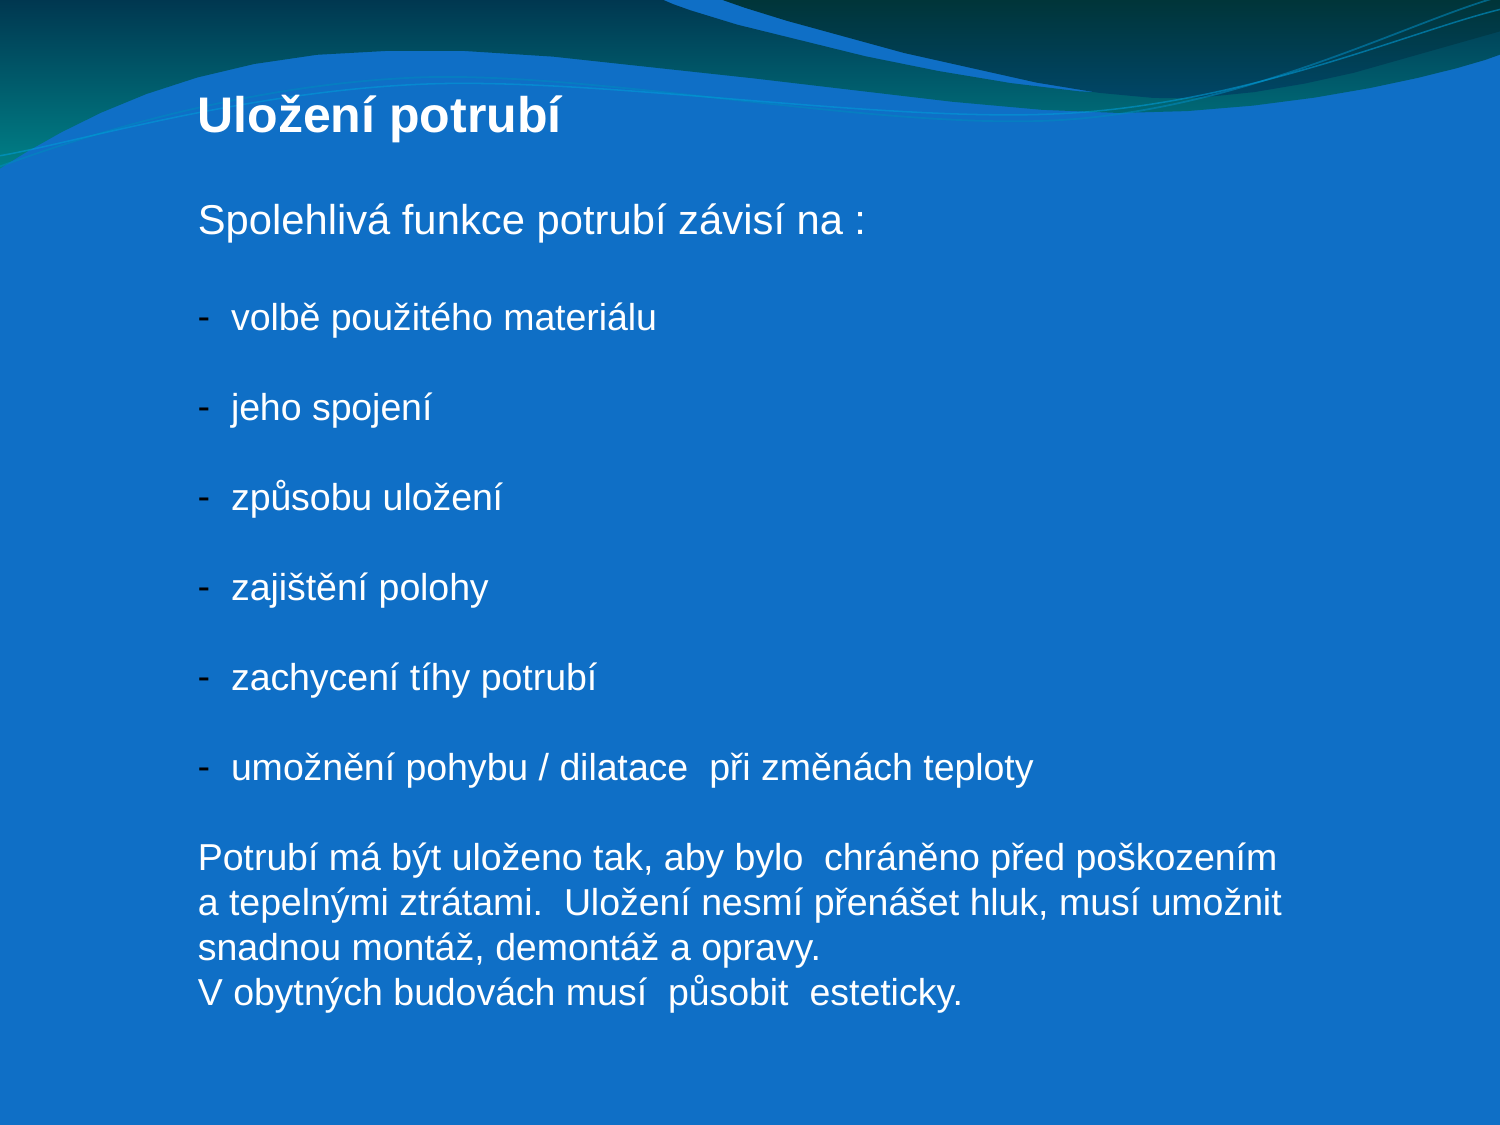

Uložení potrubí
Spolehlivá funkce potrubí závisí na :
 volbě použitého materiálu
 jeho spojení
 způsobu uložení
 zajištění polohy
 zachycení tíhy potrubí
 umožnění pohybu / dilatace při změnách teploty
Potrubí má být uloženo tak, aby bylo chráněno před poškozením
a tepelnými ztrátami. Uložení nesmí přenášet hluk, musí umožnit
snadnou montáž, demontáž a opravy.
V obytných budovách musí působit esteticky.